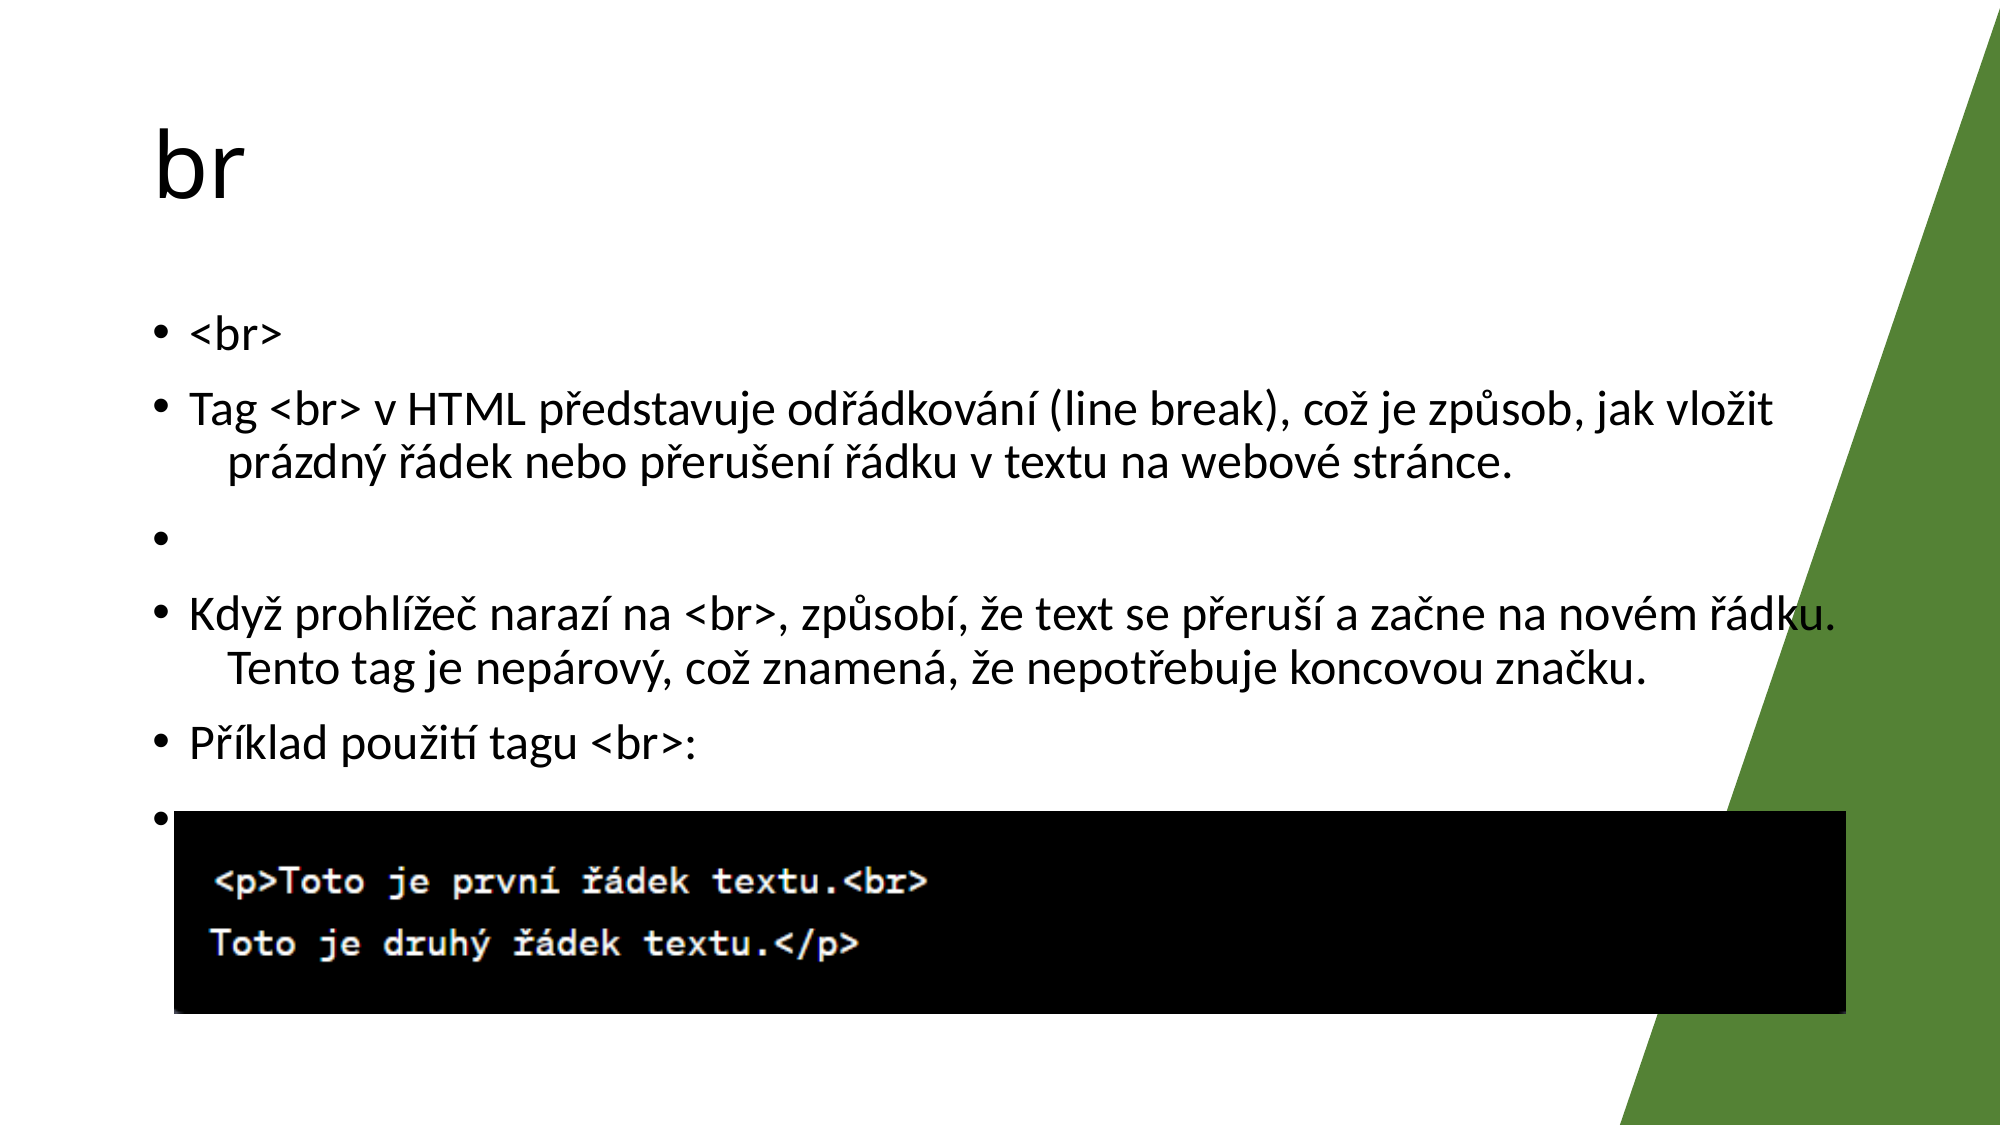

# br
<br>
Tag <br> v HTML představuje odřádkování (line break), což je způsob, jak vložit prázdný řádek nebo přerušení řádku v textu na webové stránce.
Když prohlížeč narazí na <br>, způsobí, že text se přeruší a začne na novém řádku. Tento tag je nepárový, což znamená, že nepotřebuje koncovou značku.
Příklad použití tagu <br>: